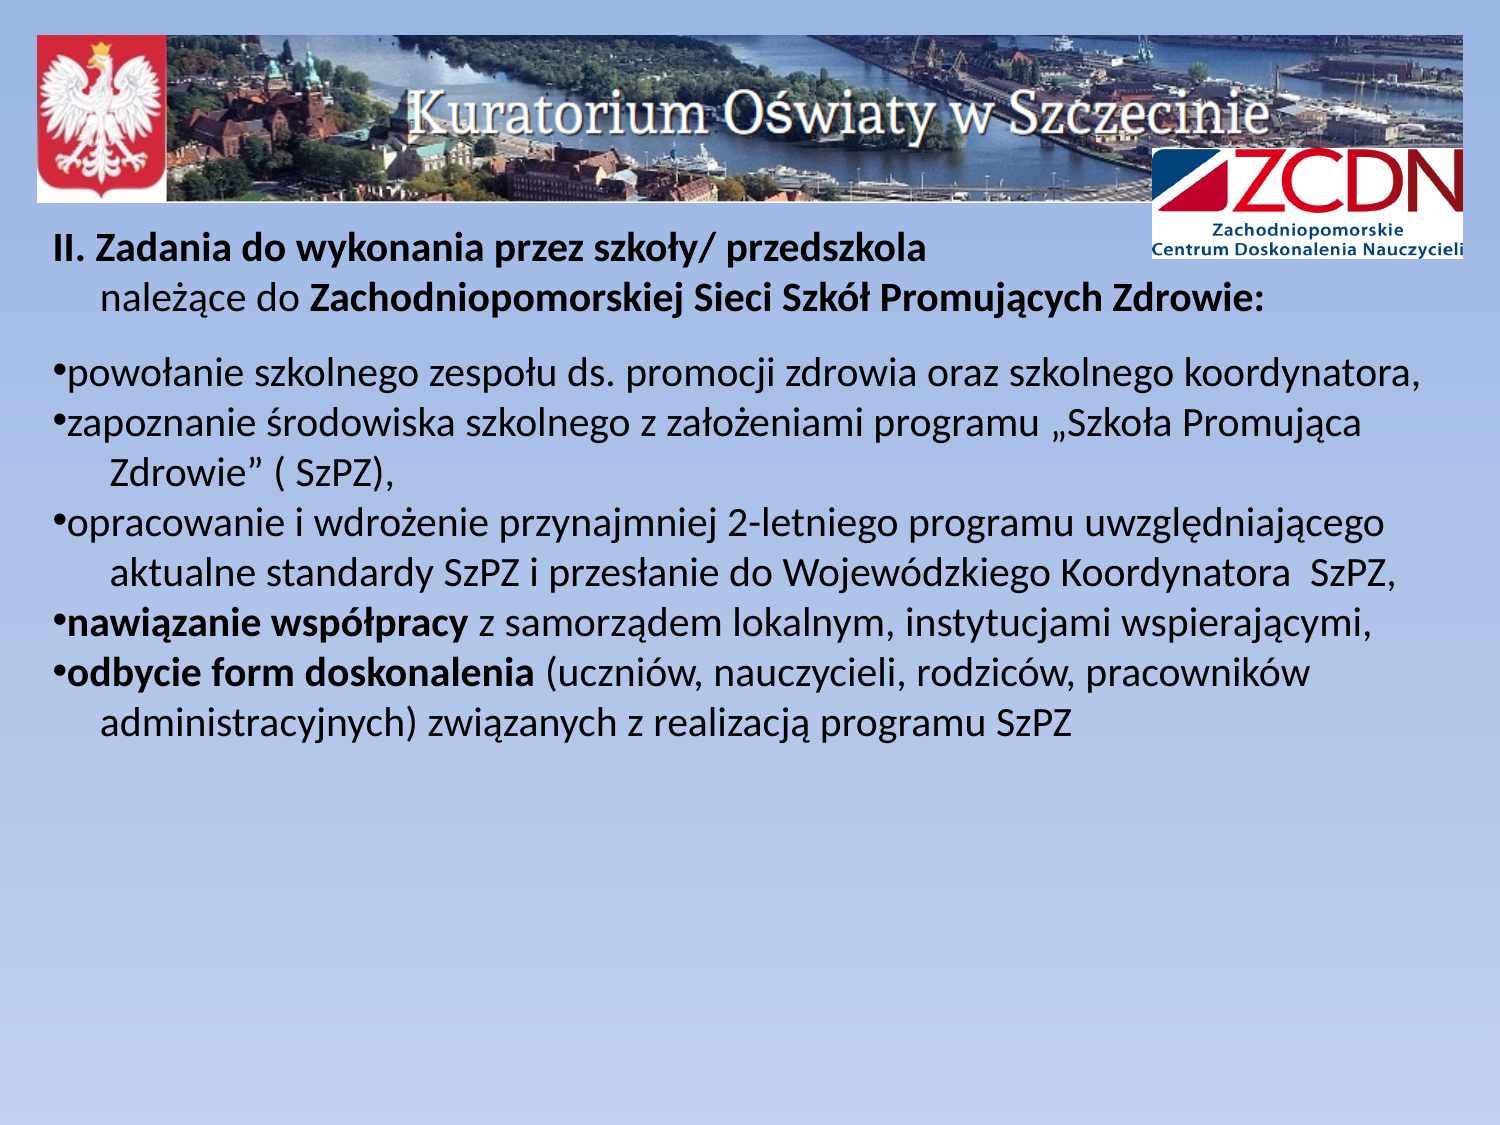

#
II. Zadania do wykonania przez szkoły/ przedszkola
 należące do Zachodniopomorskiej Sieci Szkół Promujących Zdrowie:
powołanie szkolnego zespołu ds. promocji zdrowia oraz szkolnego koordynatora,
zapoznanie środowiska szkolnego z założeniami programu „Szkoła Promująca
 Zdrowie” ( SzPZ),
opracowanie i wdrożenie przynajmniej 2-letniego programu uwzględniającego
 aktualne standardy SzPZ i przesłanie do Wojewódzkiego Koordynatora SzPZ,
nawiązanie współpracy z samorządem lokalnym, instytucjami wspierającymi,
odbycie form doskonalenia (uczniów, nauczycieli, rodziców, pracowników
 administracyjnych) związanych z realizacją programu SzPZ